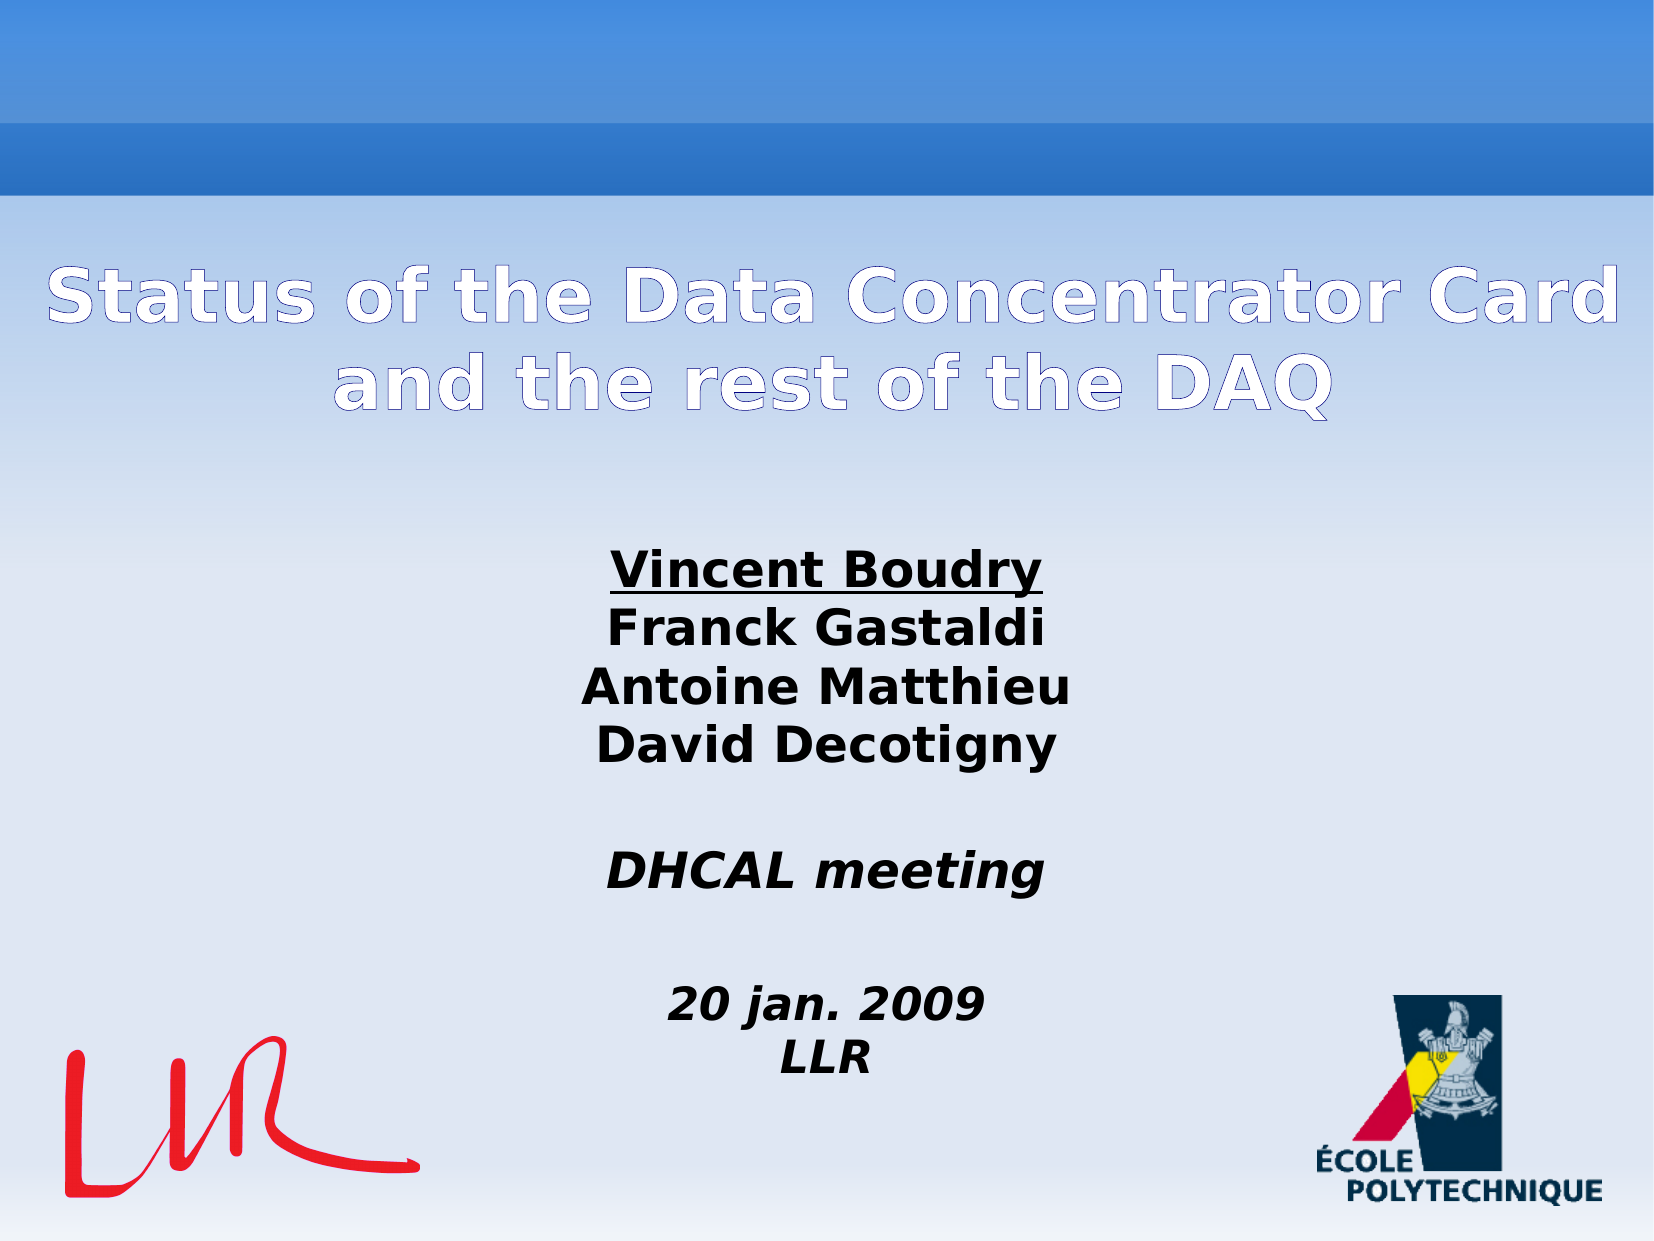

Status of the Data Concentrator Card
and the rest of the DAQ
# Vincent Boudry
Franck Gastaldi
Antoine Matthieu
David Decotigny
DHCAL meeting
20 jan. 2009
LLR